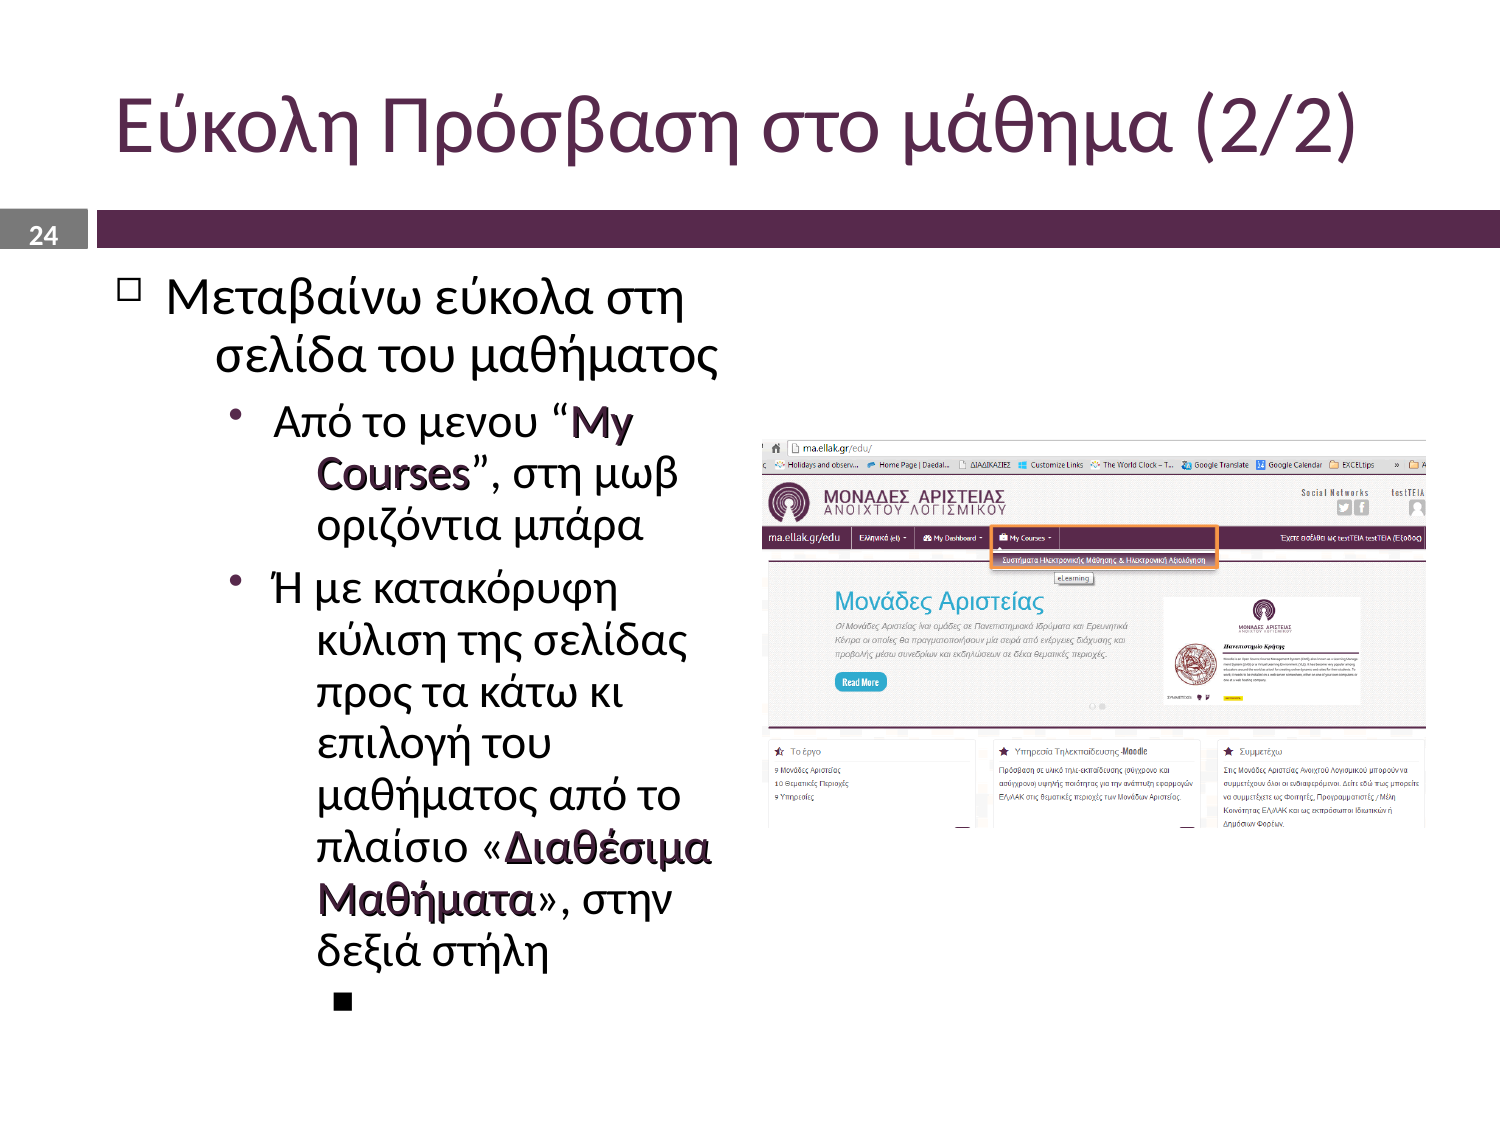

# Eύκολη Πρόσβαση στο μάθημα (2/2)
Μεταβαίνω εύκολα στη σελίδα του μαθήματος
Από το μενου “My Courses”, στη μωβ οριζόντια μπάρα
Ή με κατακόρυφη κύλιση της σελίδας προς τα κάτω κι επιλογή του μαθήματος από το πλαίσιο «Διαθέσιμα Μαθήματα», στην δεξιά στήλη